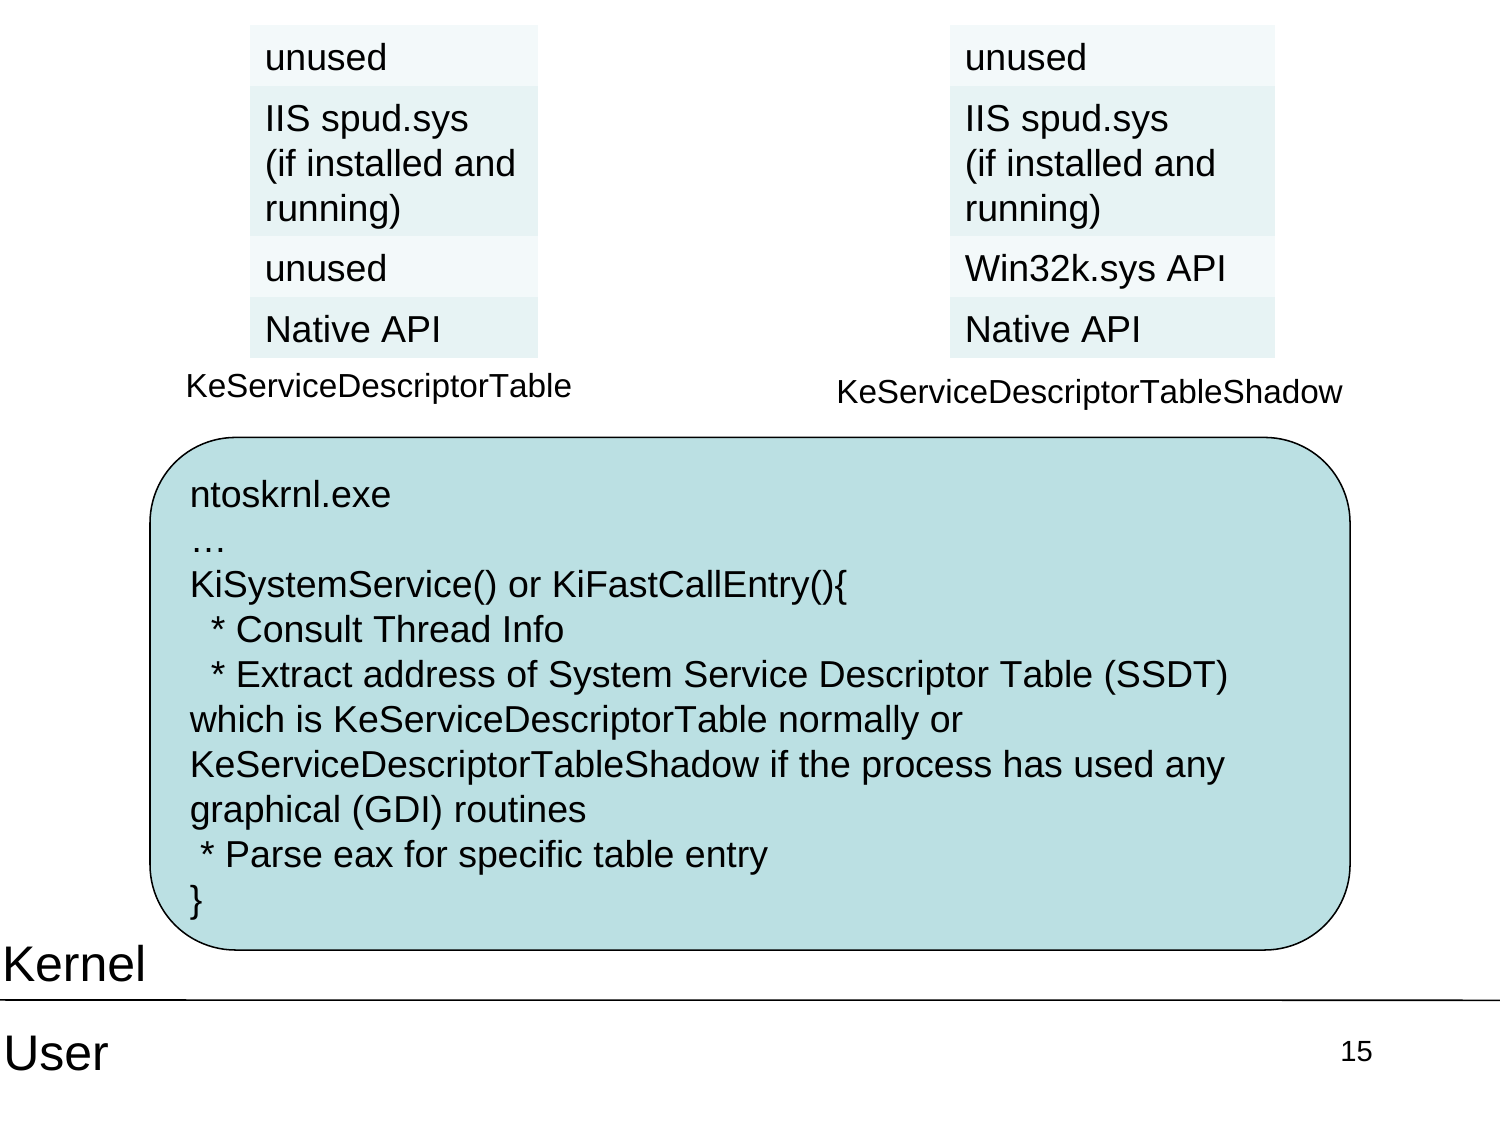

| unused |
| --- |
| IIS spud.sys (if installed and running) |
| unused |
| Native API |
| unused |
| --- |
| IIS spud.sys (if installed and running) |
| Win32k.sys API |
| Native API |
KeServiceDescriptorTable
KeServiceDescriptorTableShadow
ntoskrnl.exe
…
KiSystemService() or KiFastCallEntry(){
 * Consult Thread Info
 * Extract address of System Service Descriptor Table (SSDT) which is KeServiceDescriptorTable normally or KeServiceDescriptorTableShadow if the process has used any graphical (GDI) routines
 * Parse eax for specific table entry
}
Kernel
User